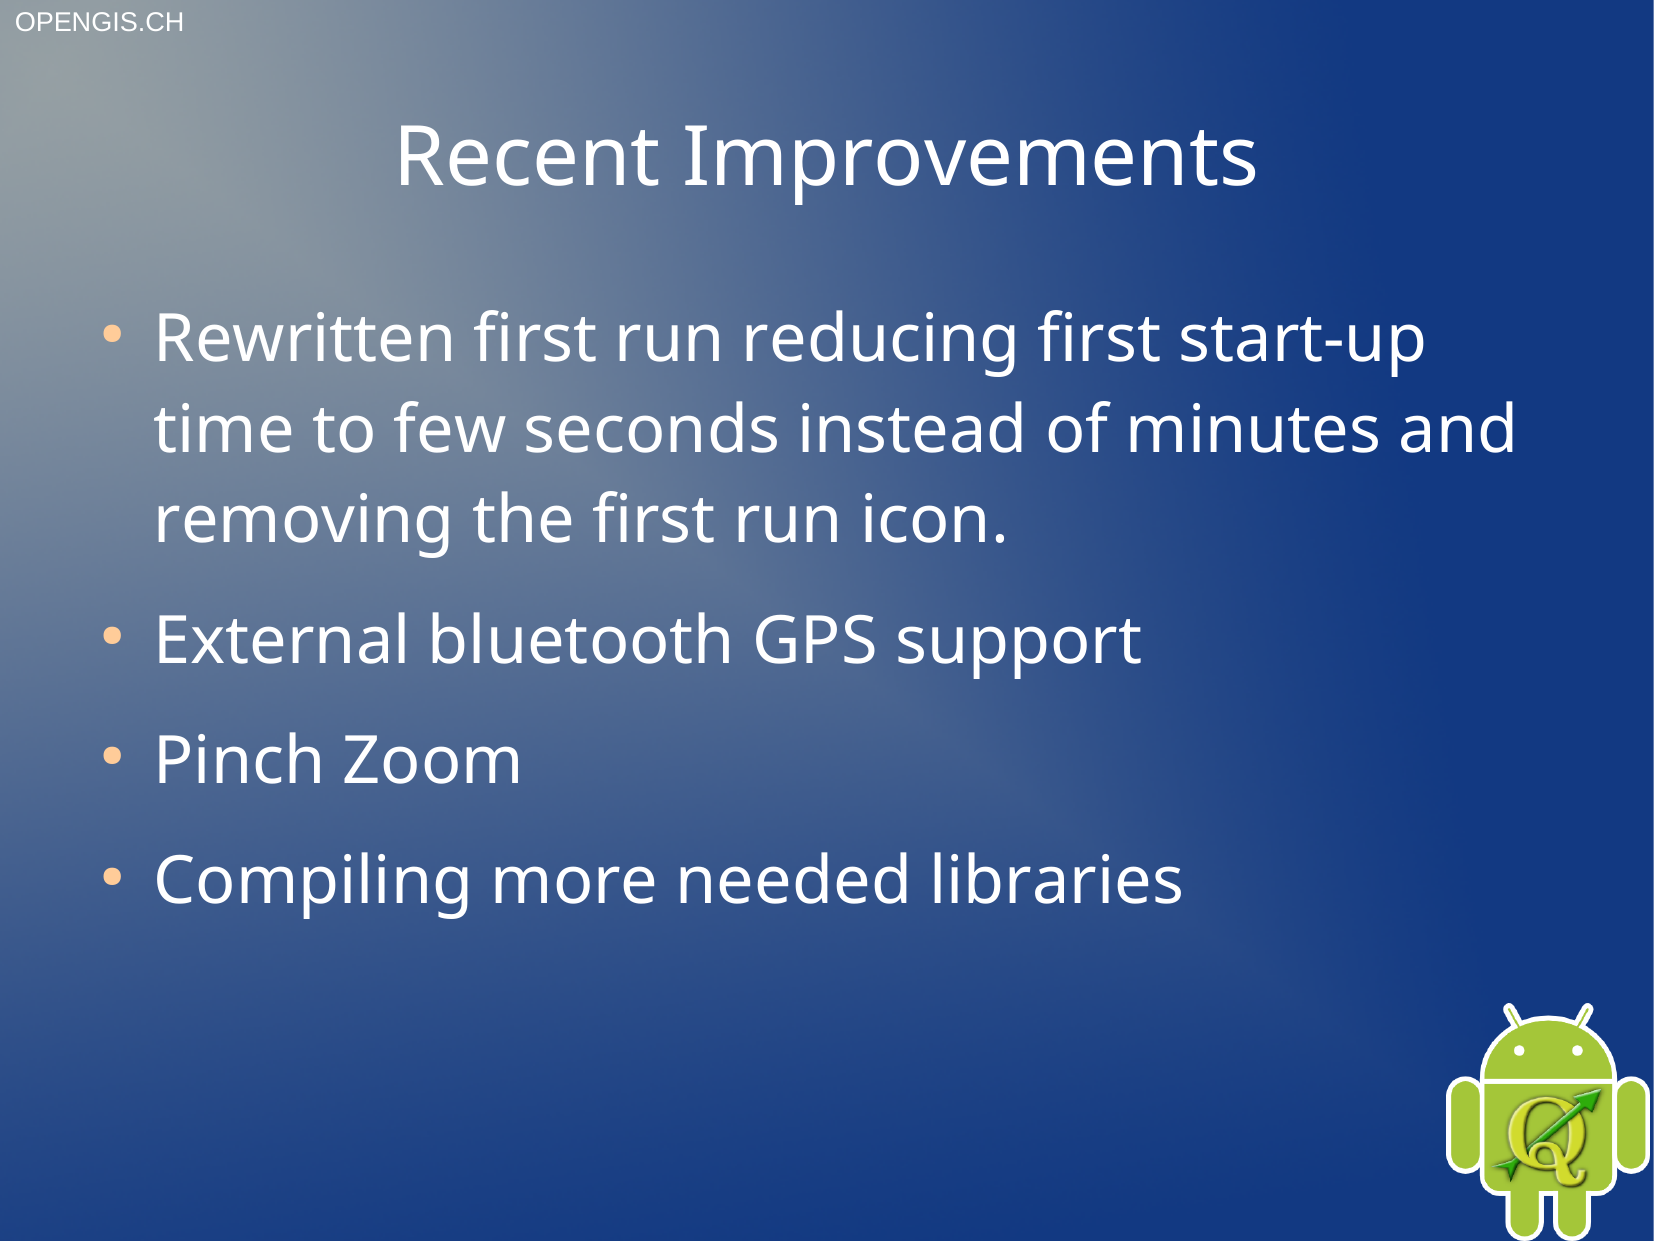

# Recent Improvements
Rewritten first run reducing first start-up time to few seconds instead of minutes and removing the first run icon.
External bluetooth GPS support
Pinch Zoom
Compiling more needed libraries